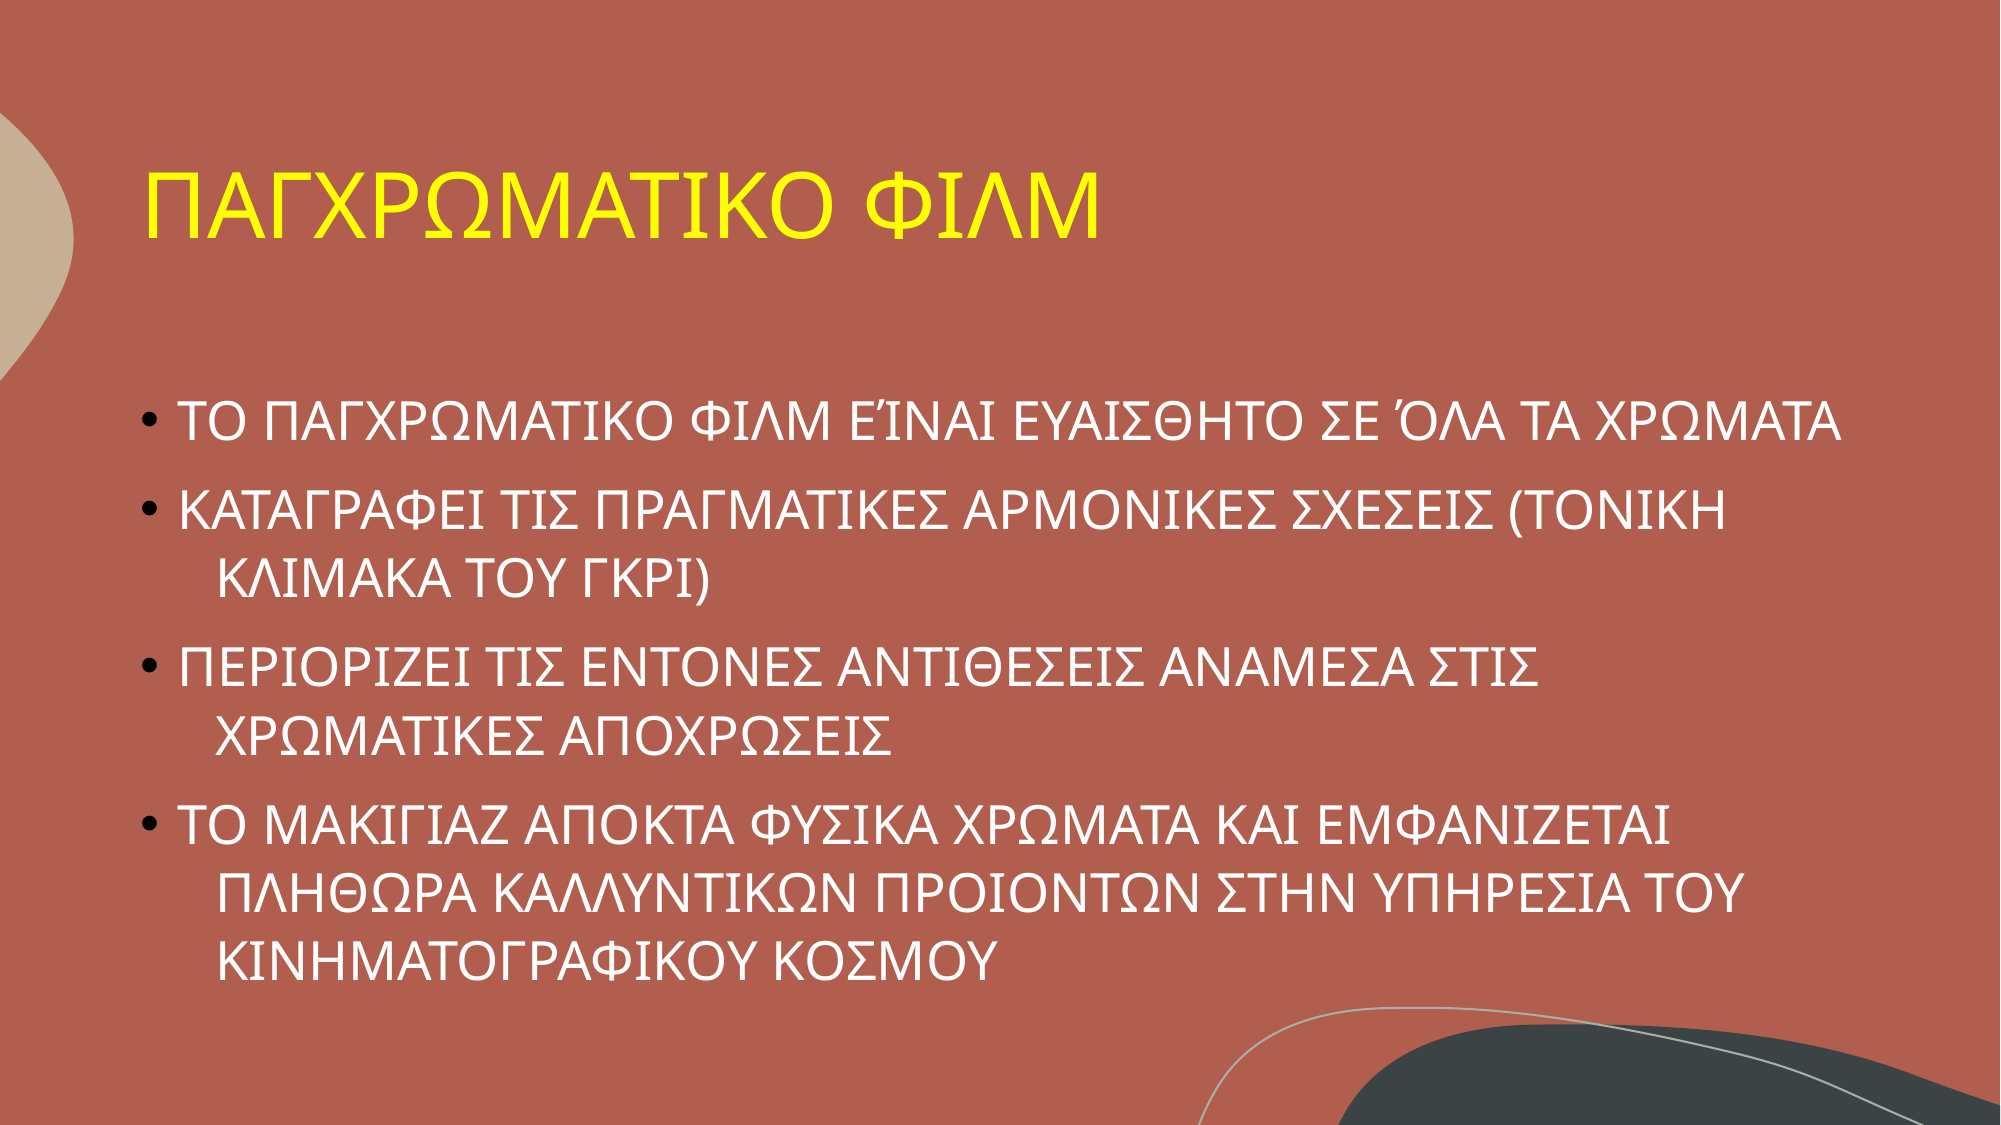

# ΠΑΓΧΡΩΜΑΤΙΚΟ ΦΙΛΜ
ΤΟ ΠΑΓΧΡΩΜΑΤΙΚΟ ΦΙΛΜ ΕΊΝΑΙ ΕΥΑΙΣΘΗΤΟ ΣΕ ΌΛΑ ΤΑ ΧΡΩΜΑΤΑ
ΚΑΤΑΓΡΑΦΕΙ ΤΙΣ ΠΡΑΓΜΑΤΙΚΕΣ ΑΡΜΟΝΙΚΕΣ ΣΧΕΣΕΙΣ (ΤΟΝΙΚΗ ΚΛΙΜΑΚΑ ΤΟΥ ΓΚΡΙ)
ΠΕΡΙΟΡΙΖΕΙ ΤΙΣ ΕΝΤΟΝΕΣ ΑΝΤΙΘΕΣΕΙΣ ΑΝΑΜΕΣΑ ΣΤΙΣ ΧΡΩΜΑΤΙΚΕΣ ΑΠΟΧΡΩΣΕΙΣ
ΤΟ ΜΑΚΙΓΙΑΖ ΑΠΟΚΤΑ ΦΥΣΙΚΑ ΧΡΩΜΑΤΑ ΚΑΙ ΕΜΦΑΝΙΖΕΤΑΙ ΠΛΗΘΩΡΑ ΚΑΛΛΥΝΤΙΚΩΝ ΠΡΟΙΟΝΤΩΝ ΣΤΗΝ ΥΠΗΡΕΣΙΑ ΤΟΥ ΚΙΝΗΜΑΤΟΓΡΑΦΙΚΟΥ ΚΟΣΜΟΥ